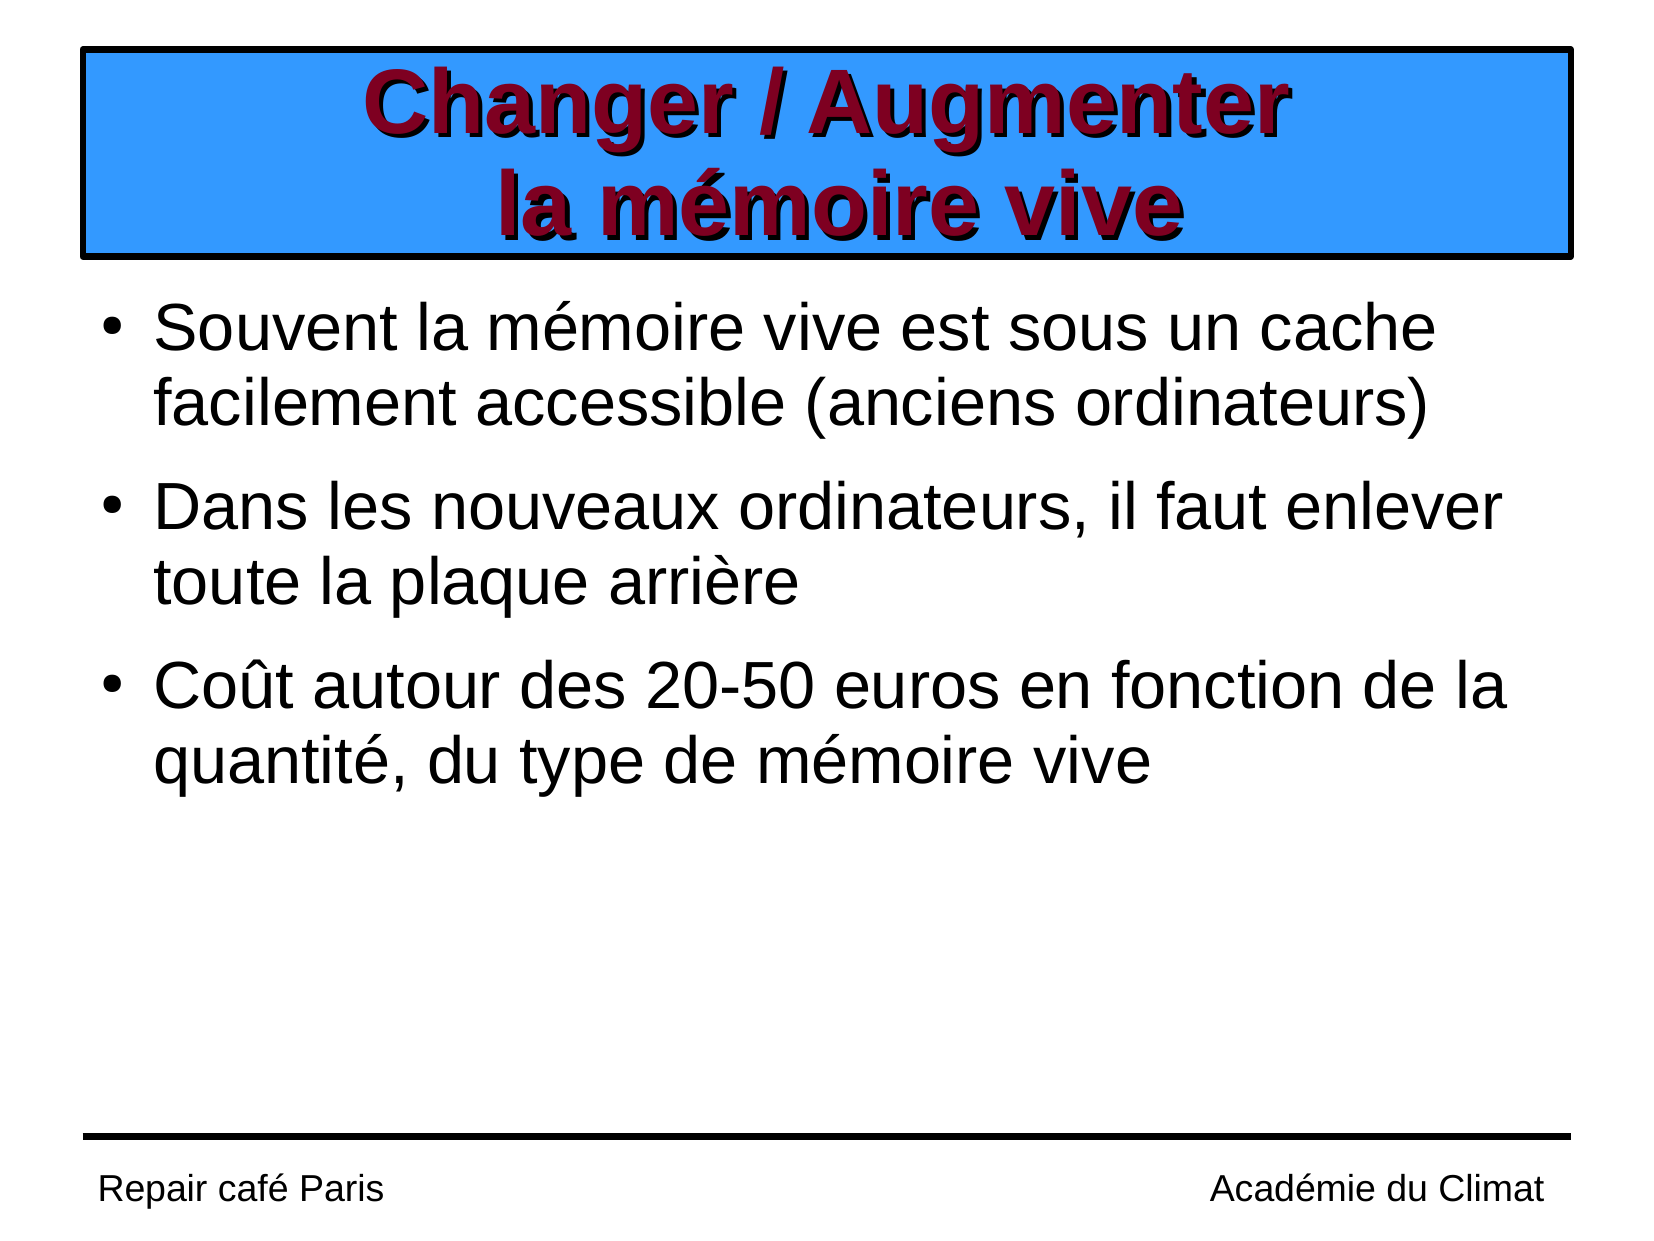

# Changer / Augmenter la mémoire vive
Souvent la mémoire vive est sous un cache facilement accessible (anciens ordinateurs)
Dans les nouveaux ordinateurs, il faut enlever toute la plaque arrière
Coût autour des 20-50 euros en fonction de la quantité, du type de mémoire vive
Repair café Paris	Académie du Climat